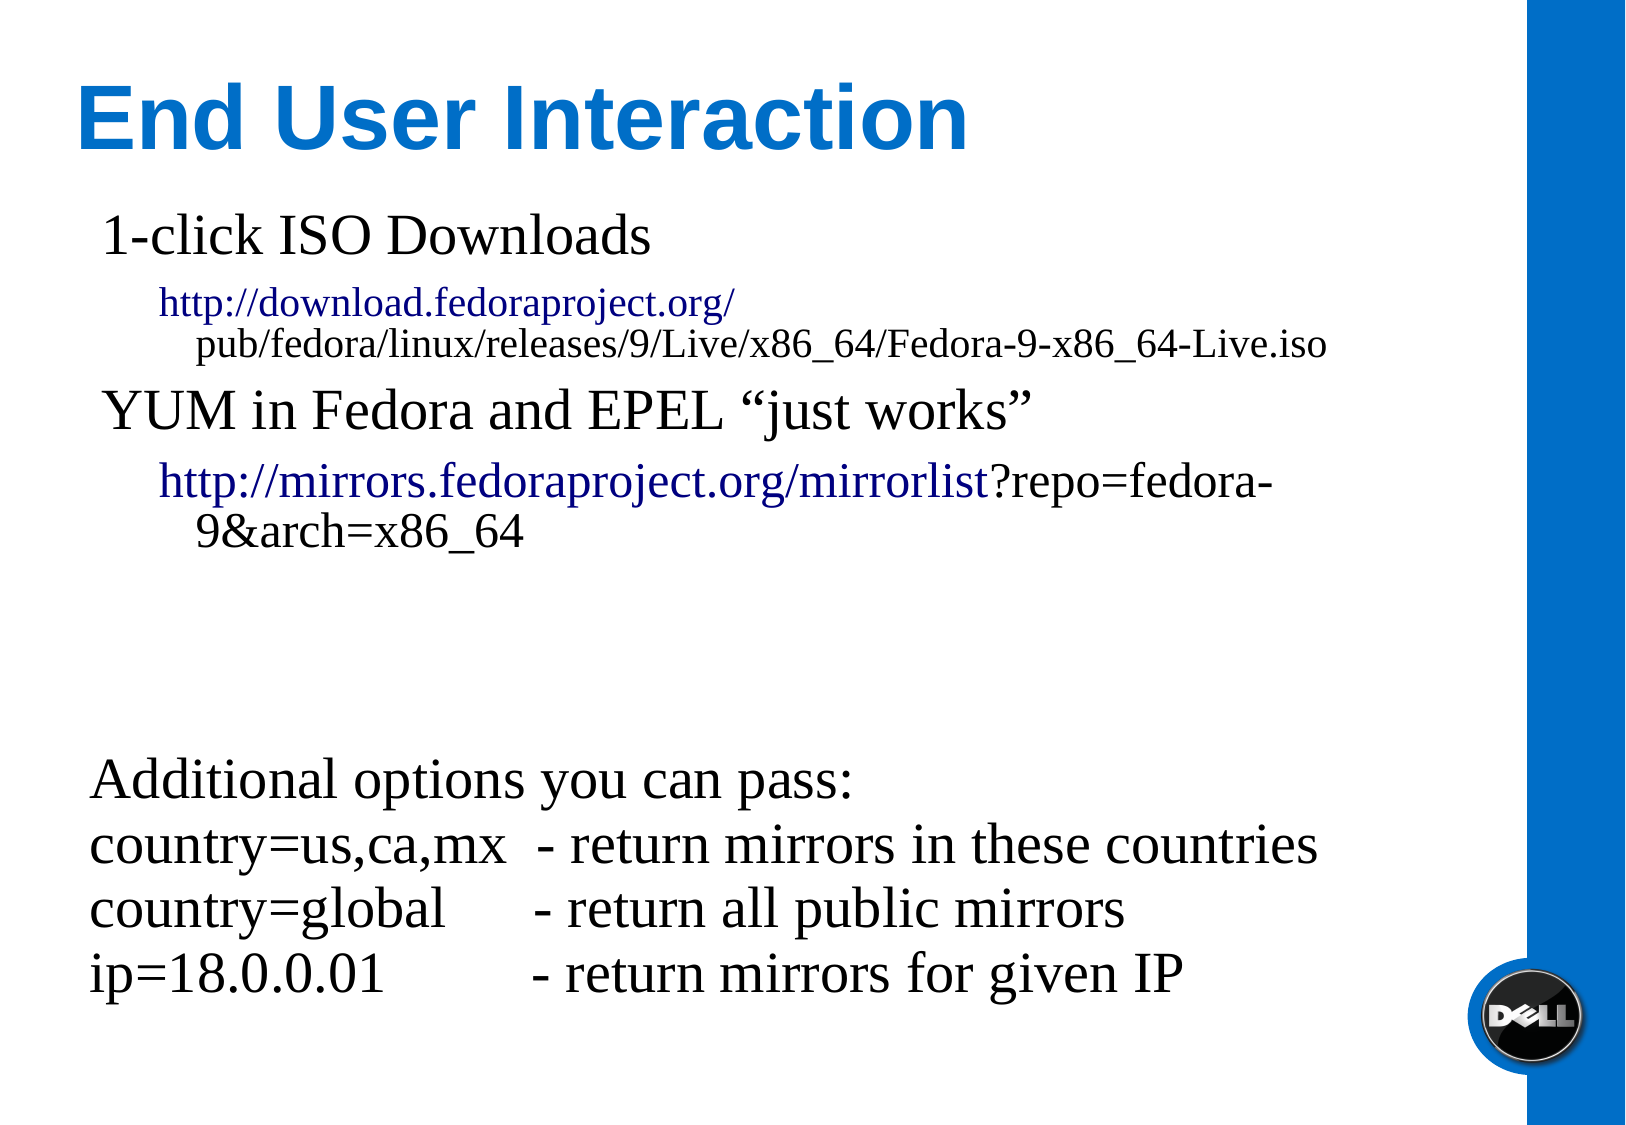

# End User Interaction
1-click ISO Downloads
http://download.fedoraproject.org/
pub/fedora/linux/releases/9/Live/x86_64/Fedora-9-x86_64-Live.iso
YUM in Fedora and EPEL “just works”
http://mirrors.fedoraproject.org/mirrorlist?repo=fedora-9&arch=x86_64
Additional options you can pass:
country=us,ca,mx - return mirrors in these countries
country=global - return all public mirrors
ip=18.0.0.01 - return mirrors for given IP